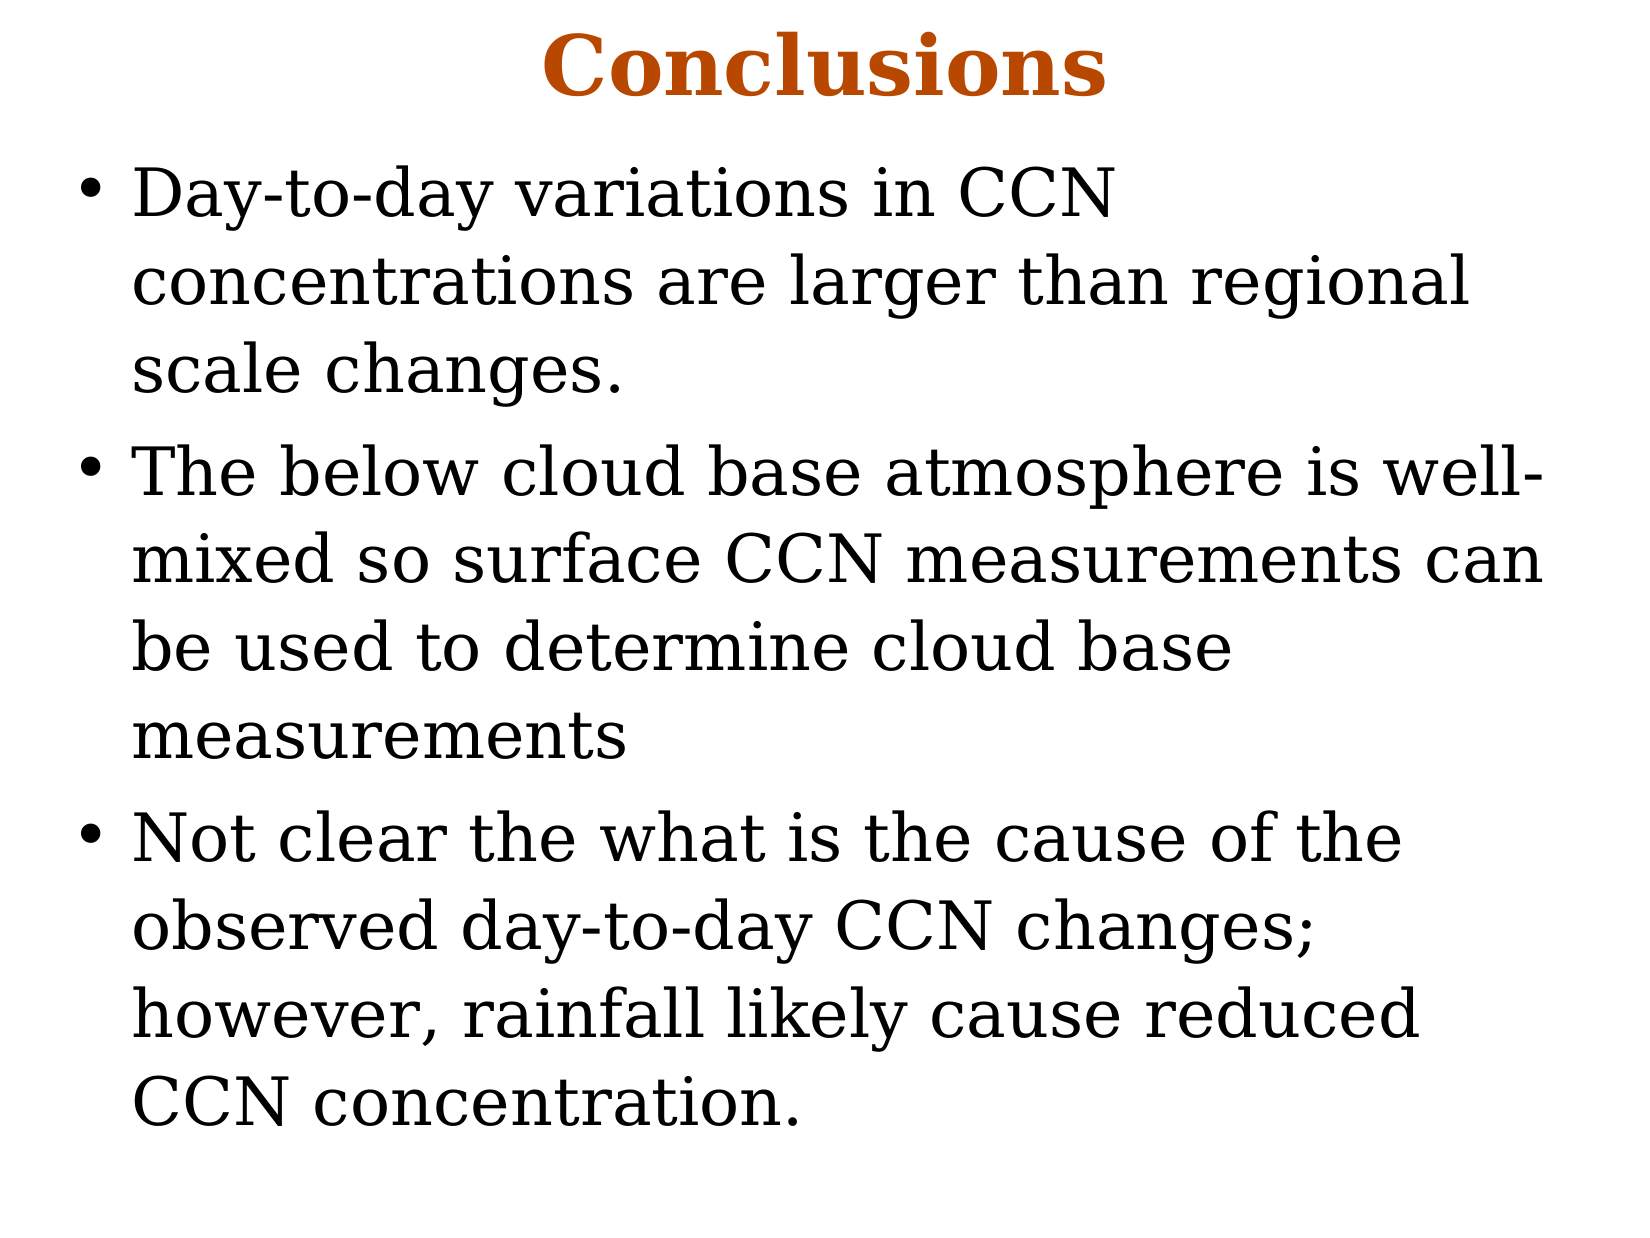

Conclusions
Day-to-day variations in CCN concentrations are larger than regional scale changes.
The below cloud base atmosphere is well-mixed so surface CCN measurements can be used to determine cloud base measurements
Not clear the what is the cause of the observed day-to-day CCN changes; however, rainfall likely cause reduced CCN concentration.